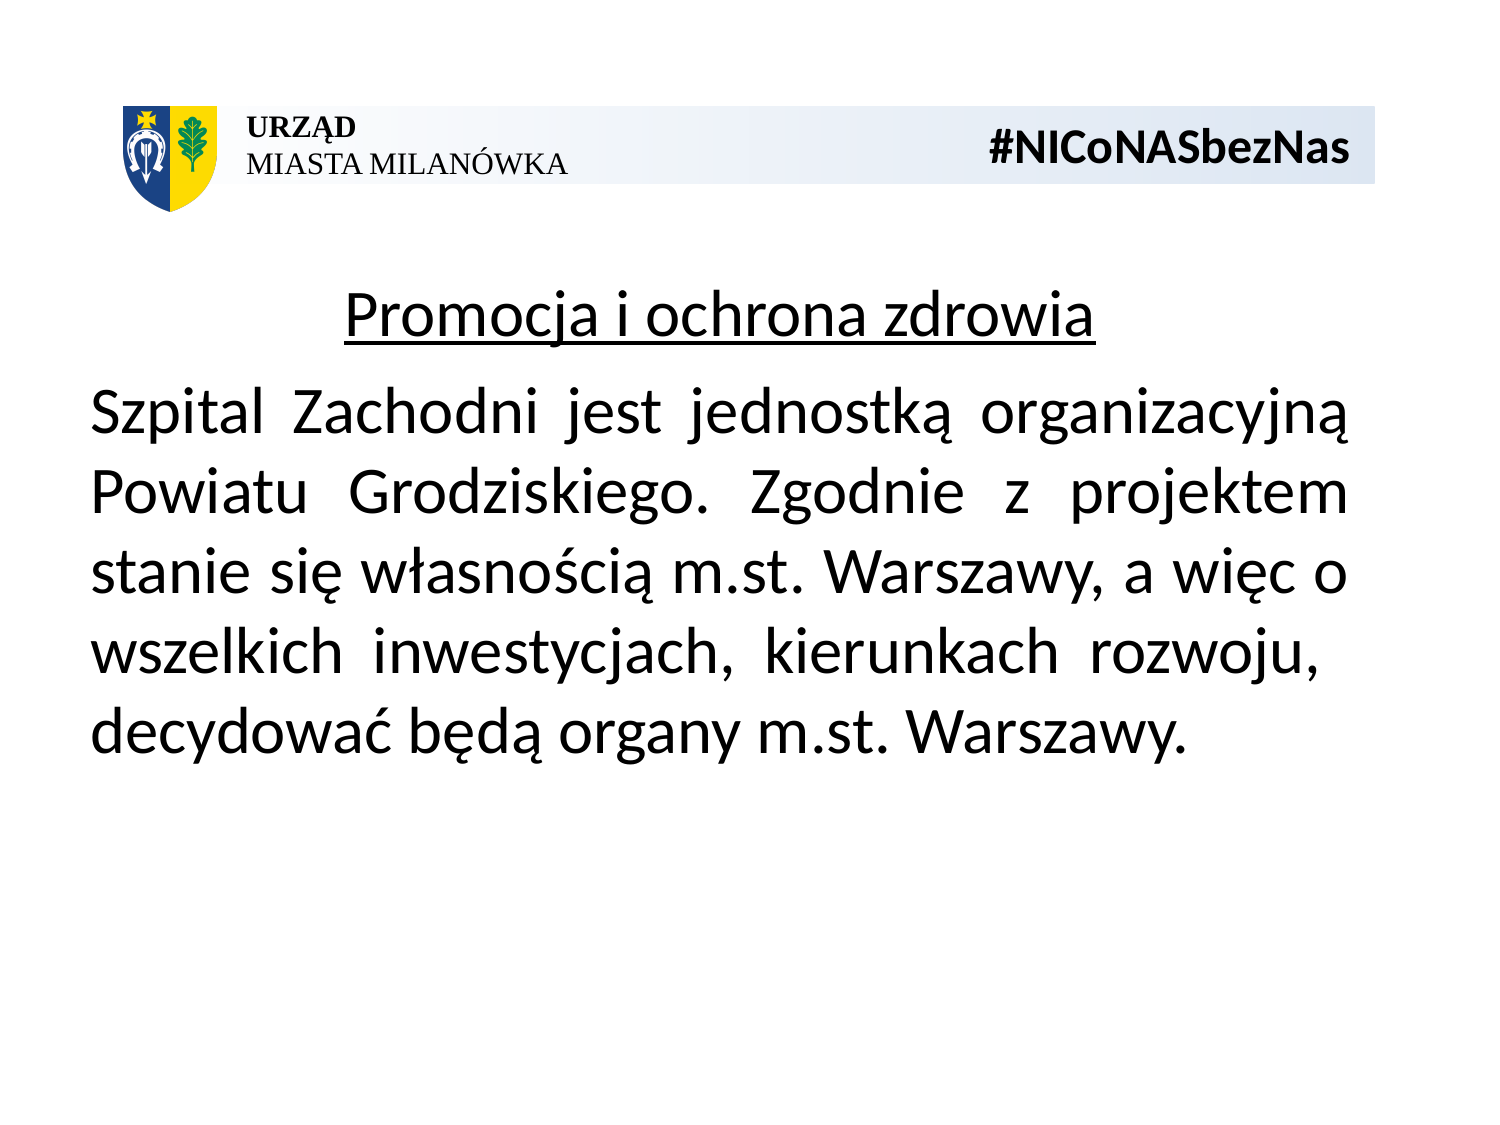

Urząd
Miasta Milanówka
#NICoNASbezNas
# Promocja i ochrona zdrowia
Szpital Zachodni jest jednostką organizacyjną Powiatu Grodziskiego. Zgodnie z projektem stanie się własnością m.st. Warszawy, a więc o wszelkich inwestycjach, kierunkach rozwoju, decydować będą organy m.st. Warszawy.